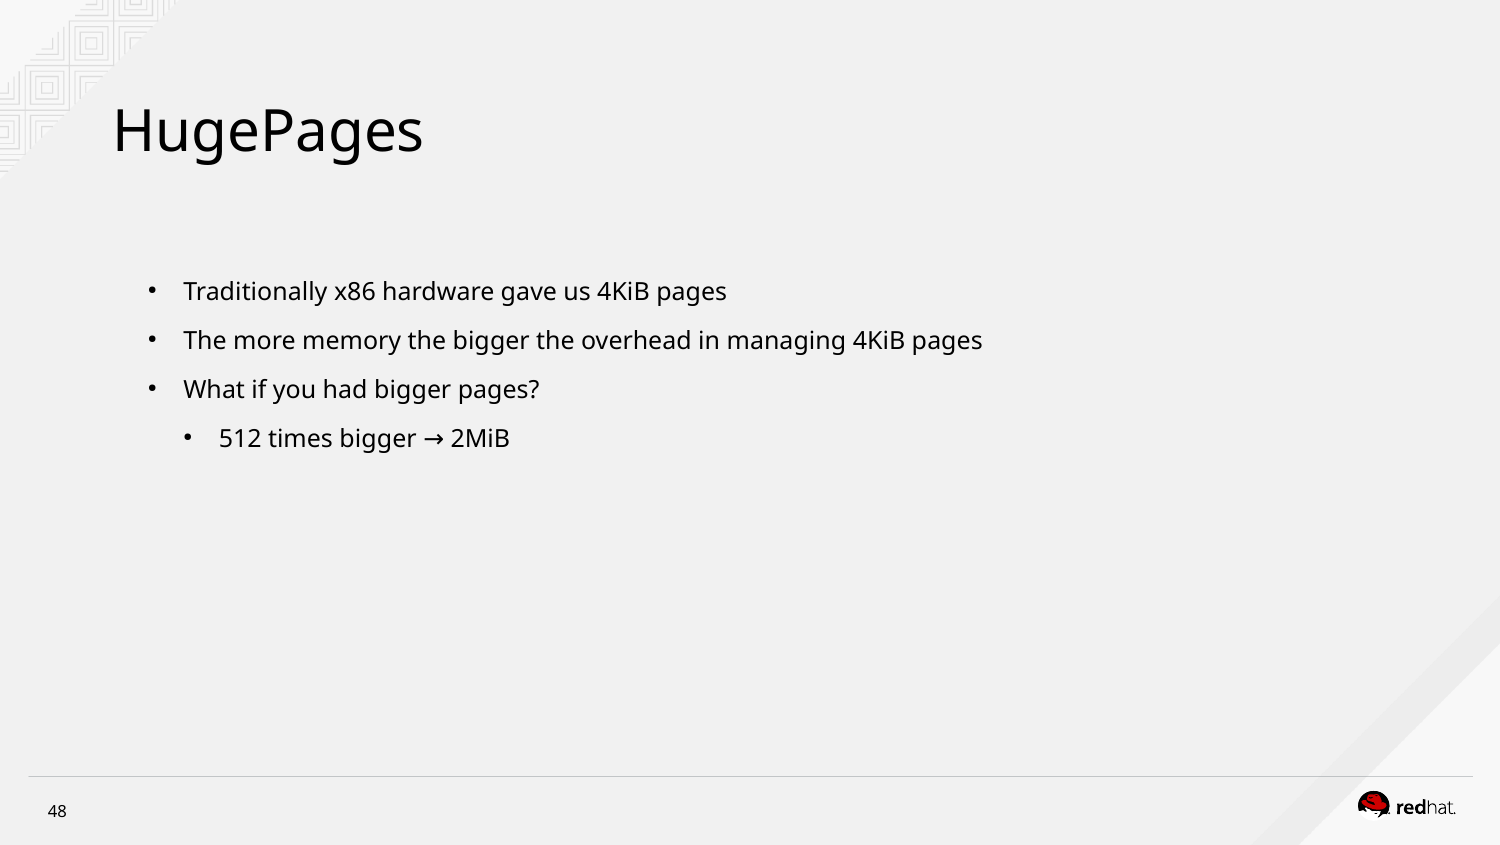

# HugePages
Traditionally x86 hardware gave us 4KiB pages
The more memory the bigger the overhead in managing 4KiB pages
What if you had bigger pages?
512 times bigger → 2MiB
48